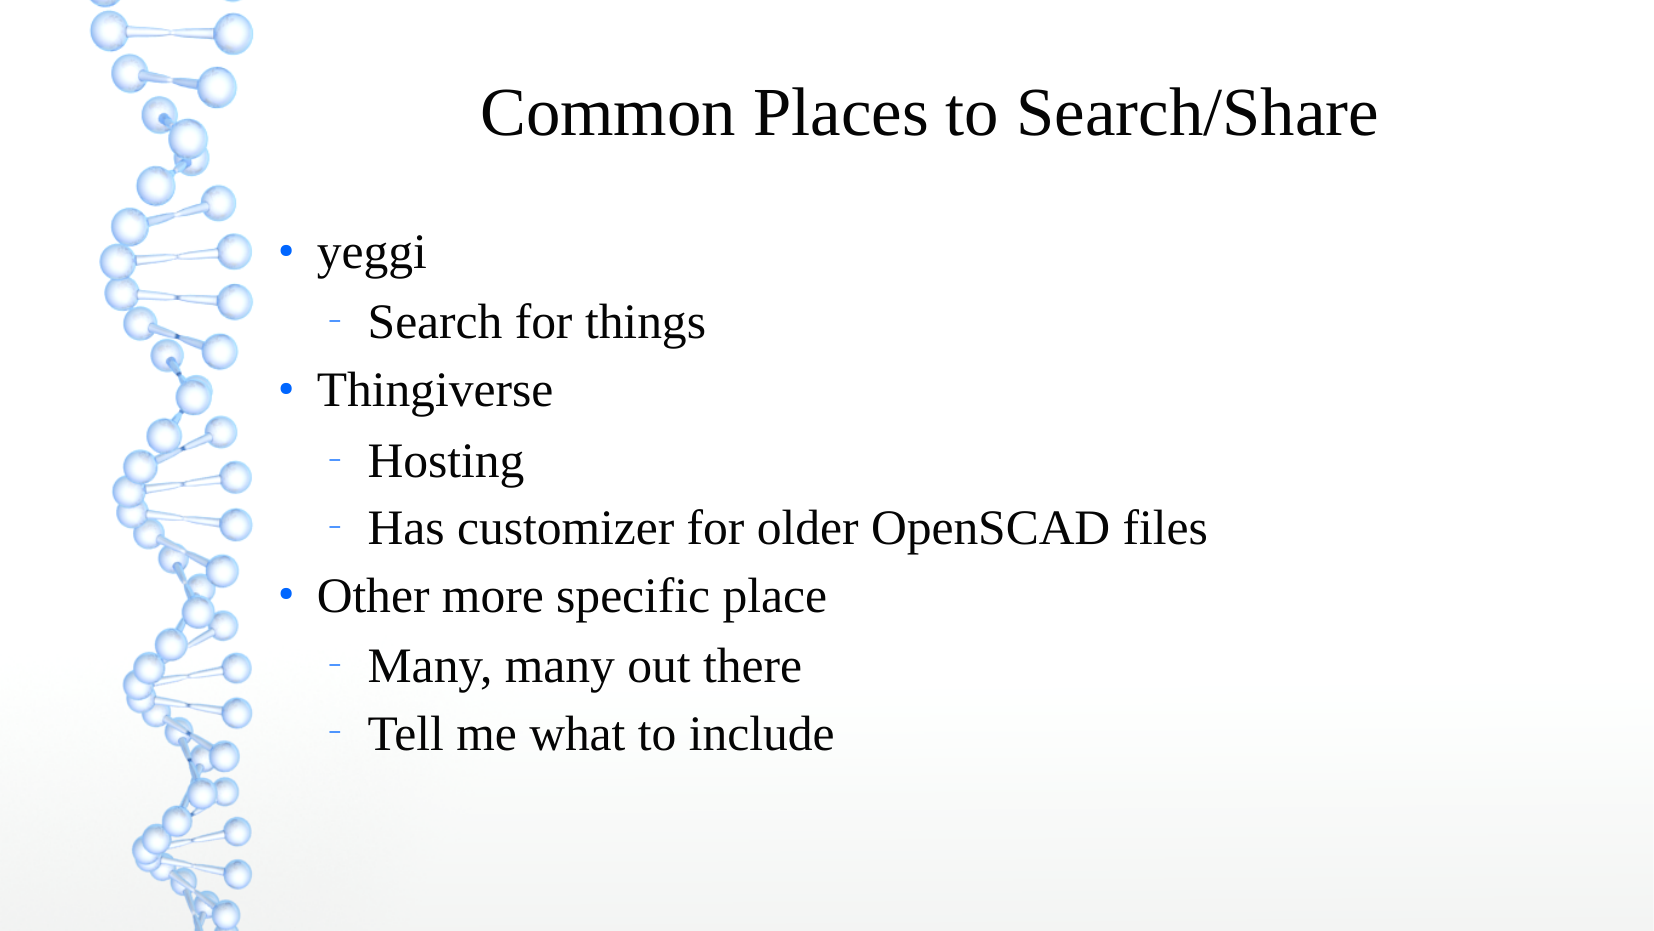

# Common Places to Search/Share
yeggi
Search for things
Thingiverse
Hosting
Has customizer for older OpenSCAD files
Other more specific place
Many, many out there
Tell me what to include